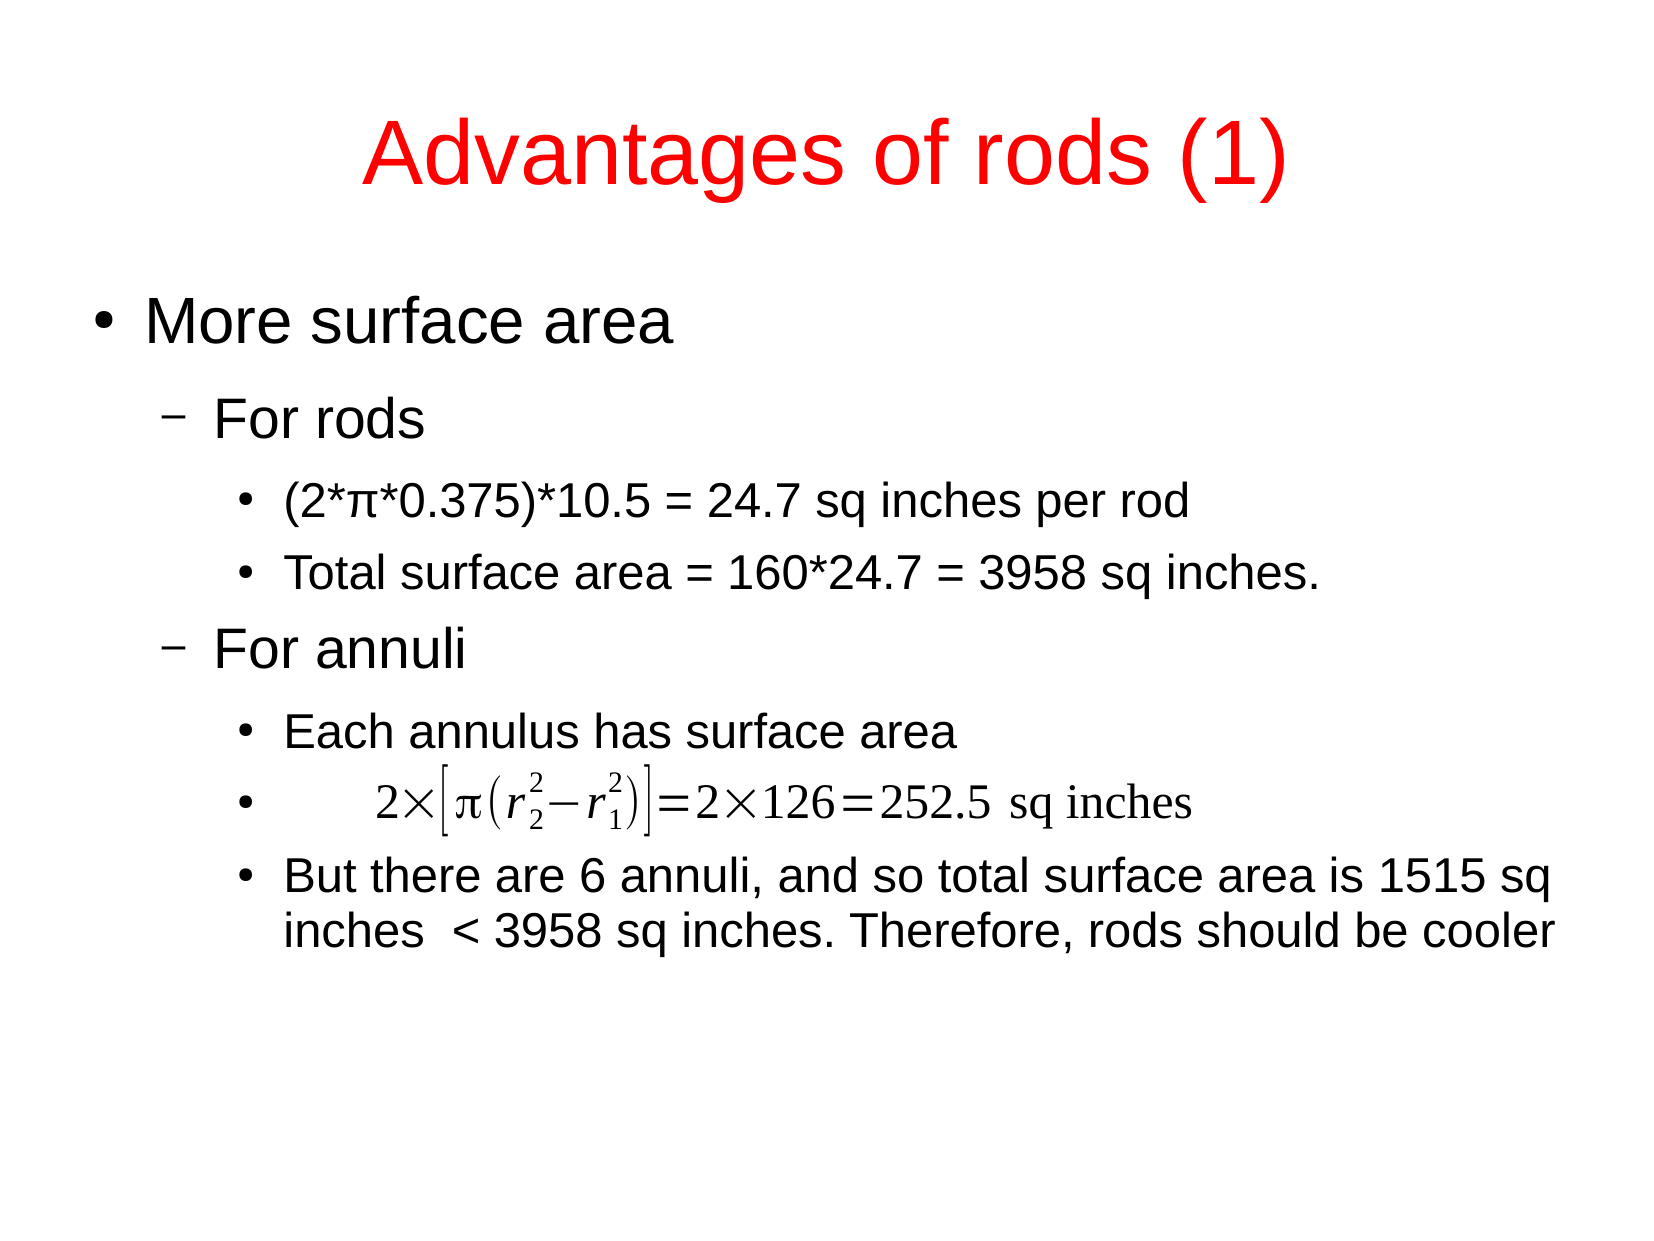

# Advantages of rods (1)
More surface area
For rods
(2*π*0.375)*10.5 = 24.7 sq inches per rod
Total surface area = 160*24.7 = 3958 sq inches.
For annuli
Each annulus has surface area
But there are 6 annuli, and so total surface area is 1515 sq inches < 3958 sq inches. Therefore, rods should be cooler